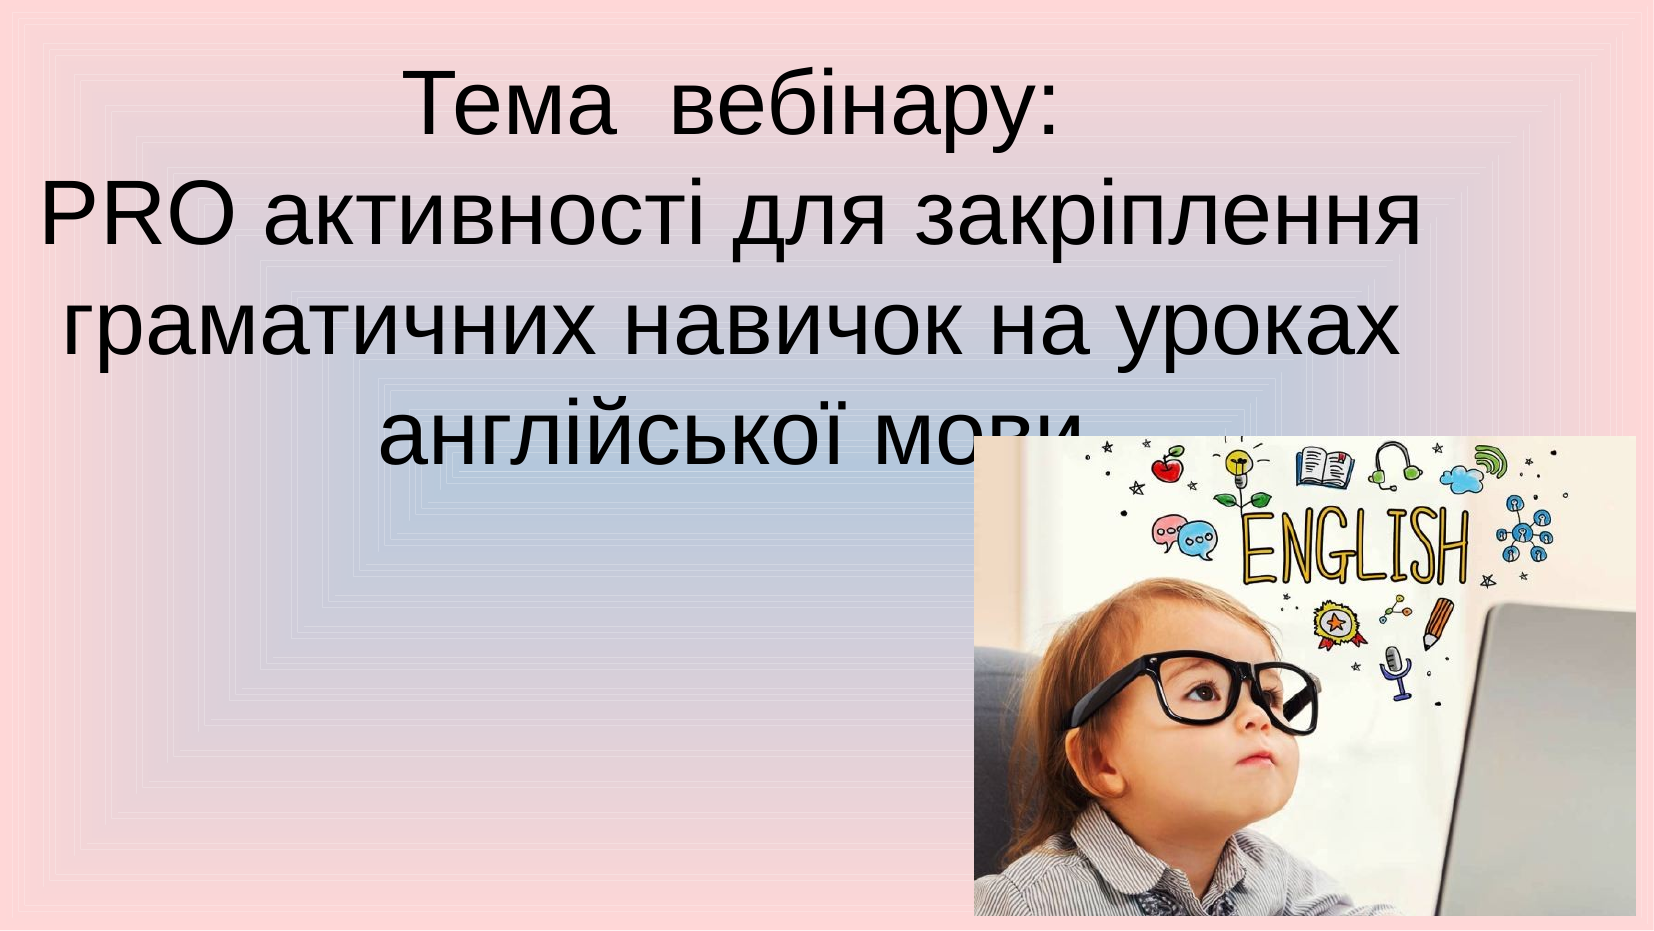

# Тема вебінару: PRO активності для закріплення граматичних навичок на уроках англійської мови